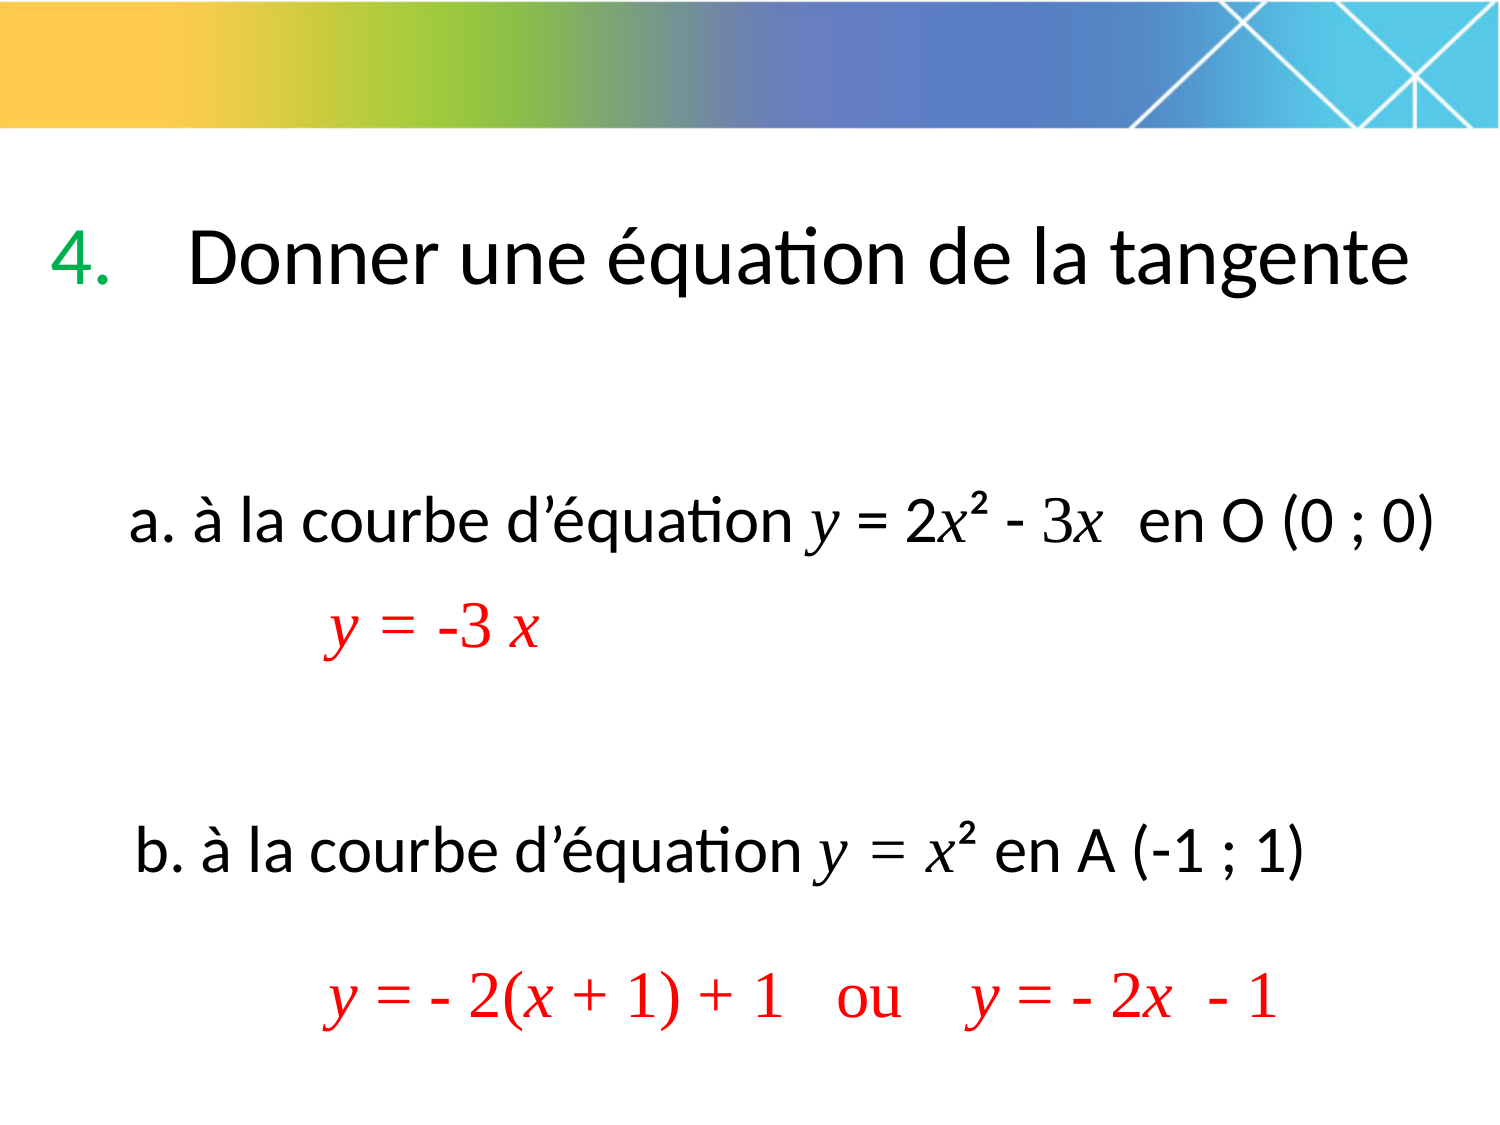

Donner une équation de la tangente
a. à la courbe d’équation y = 2x² - 3x en O (0 ; 0)
 y = -3 x
 b. à la courbe d’équation y = x² en A (-1 ; 1)
 y = - 2(x + 1) + 1 ou y = - 2x - 1